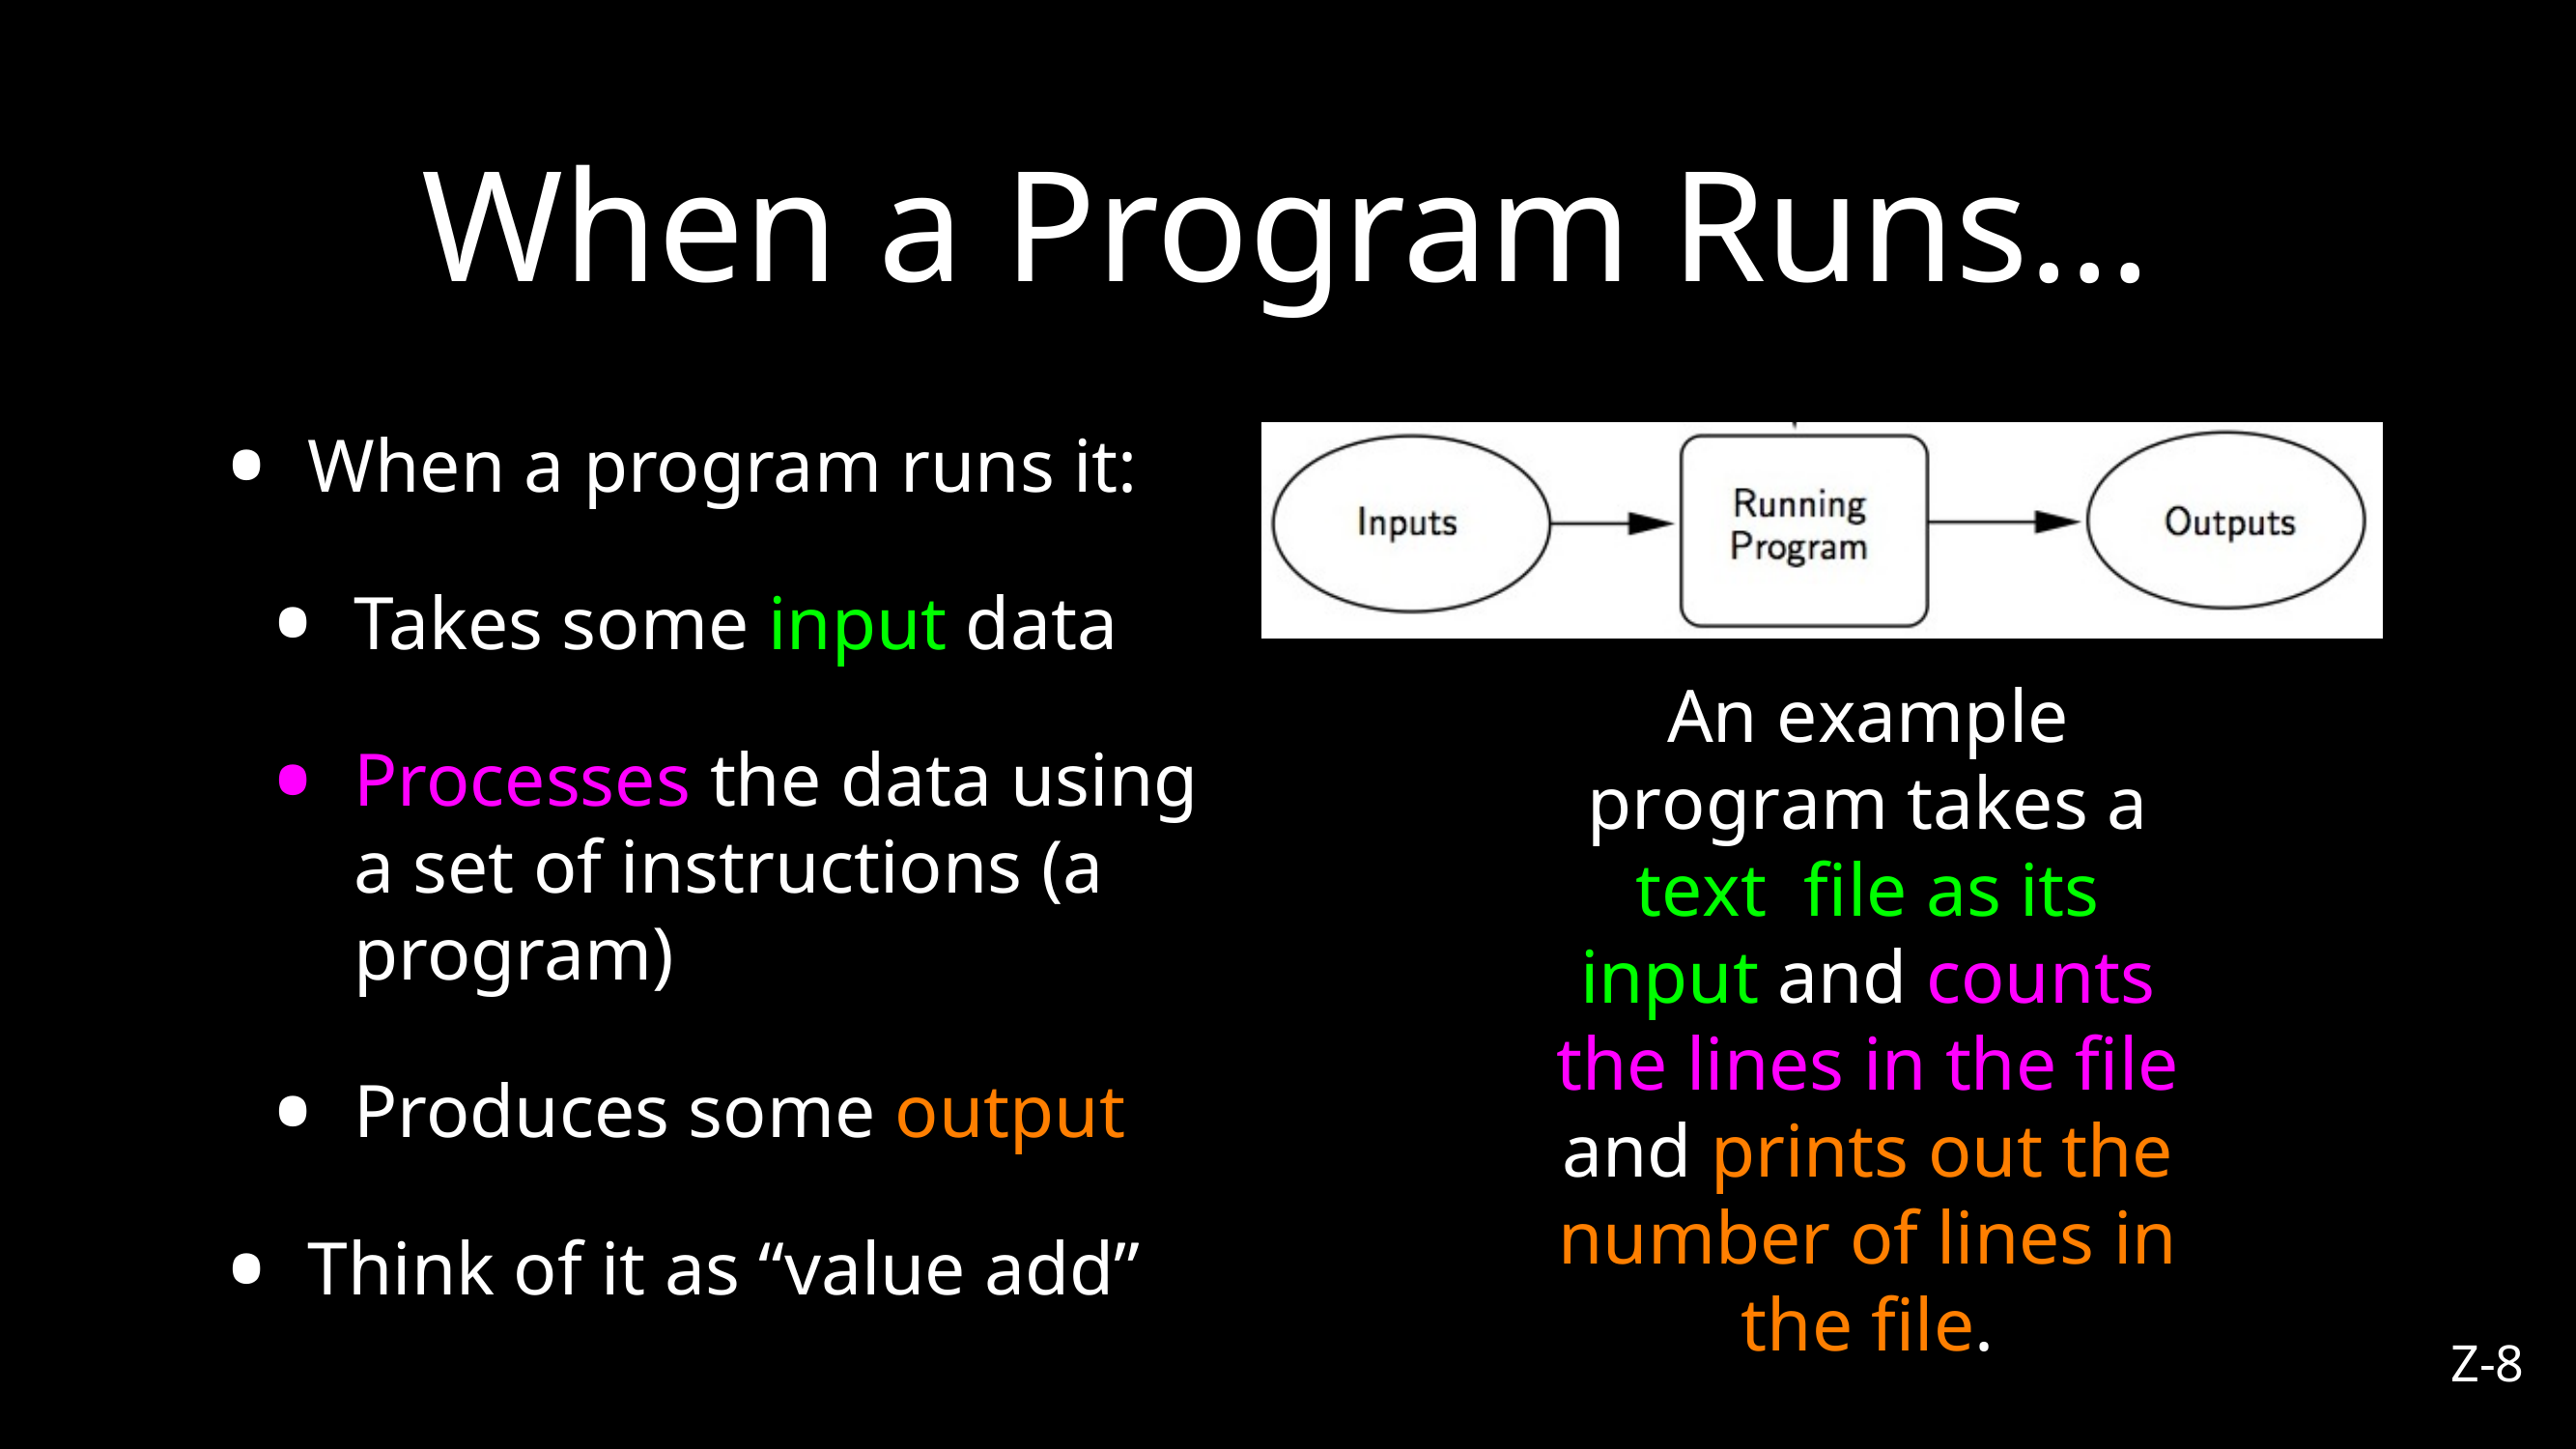

# When a Program Runs...
When a program runs it:
Takes some input data
Processes the data using a set of instructions (a program)
Produces some output
Think of it as “value add”
An example program takes a text file as its input and counts the lines in the file and prints out the number of lines in the file.
Z-8